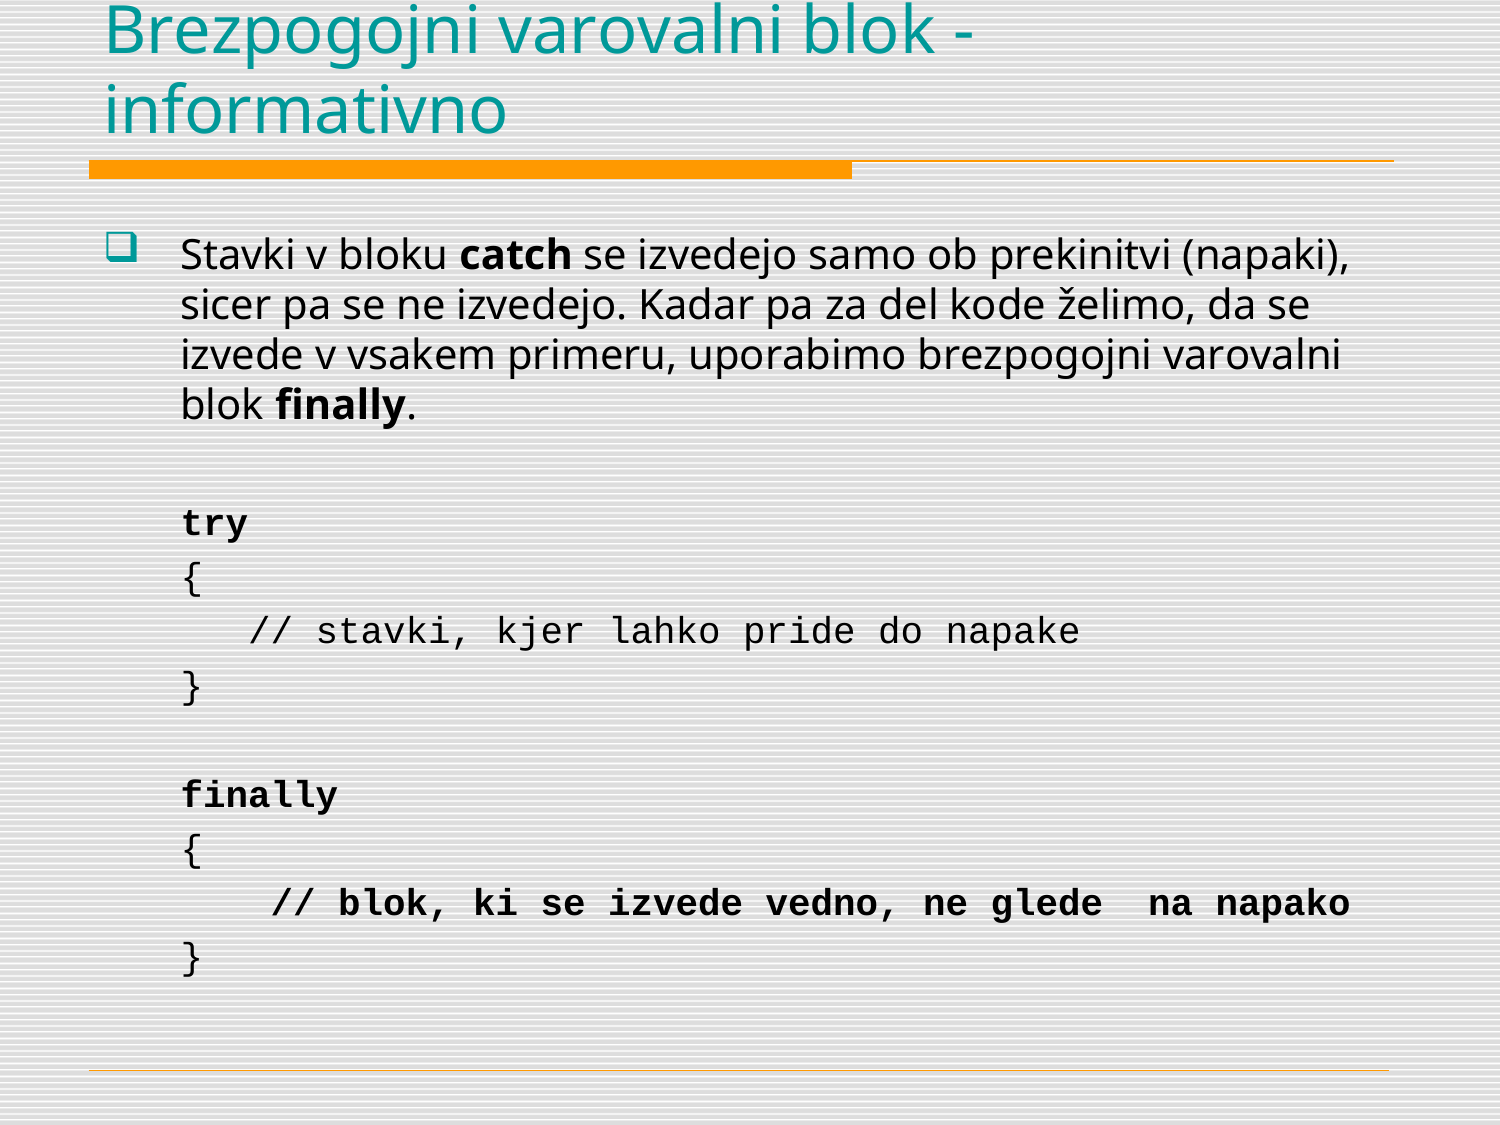

# Brezpogojni varovalni blok - informativno
Stavki v bloku catch se izvedejo samo ob prekinitvi (napaki), sicer pa se ne izvedejo. Kadar pa za del kode želimo, da se izvede v vsakem primeru, uporabimo brezpogojni varovalni blok finally.
try
{
 // stavki, kjer lahko pride do napake
}
finally
{
 // blok, ki se izvede vedno, ne glede na napako
}